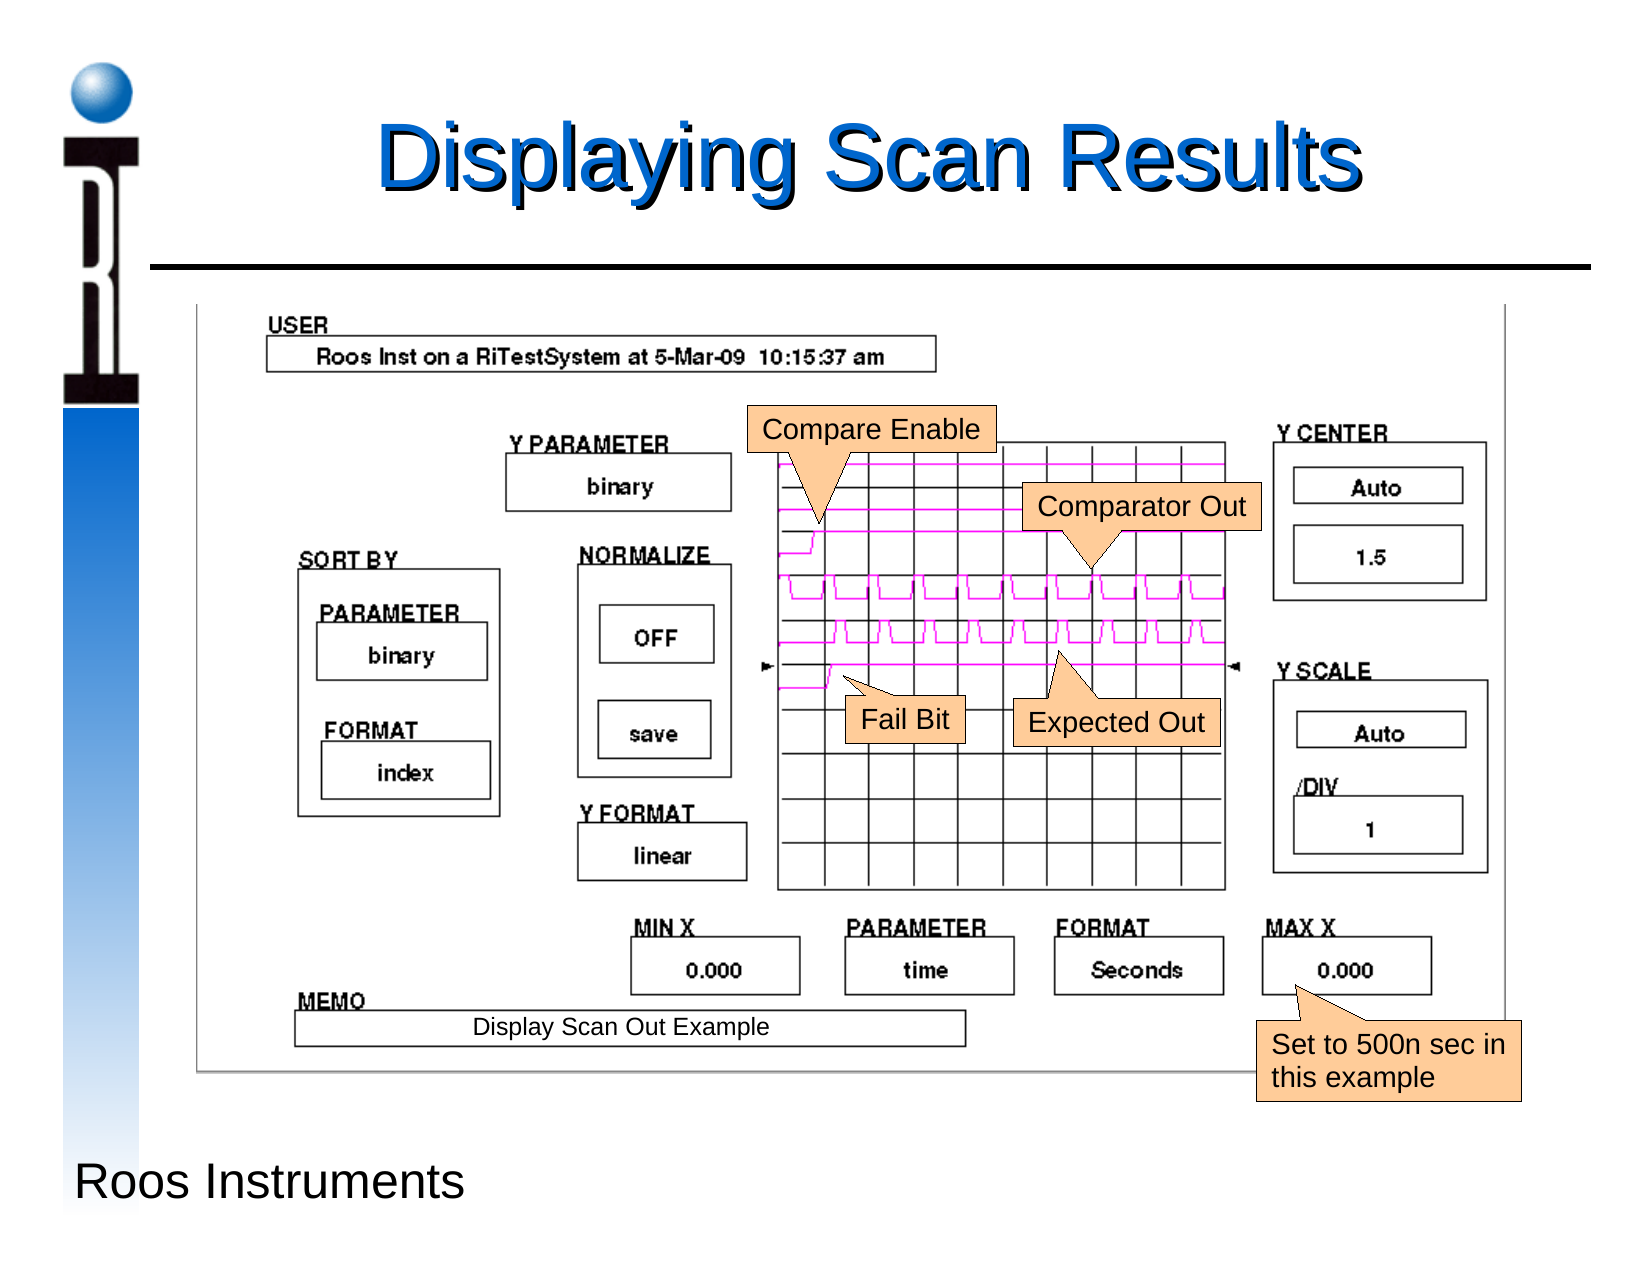

# Displaying Scan Results
Compare Enable
Comparator Out
Fail Bit
Expected Out
Display Scan Out Example
Set to 500n sec in
this example